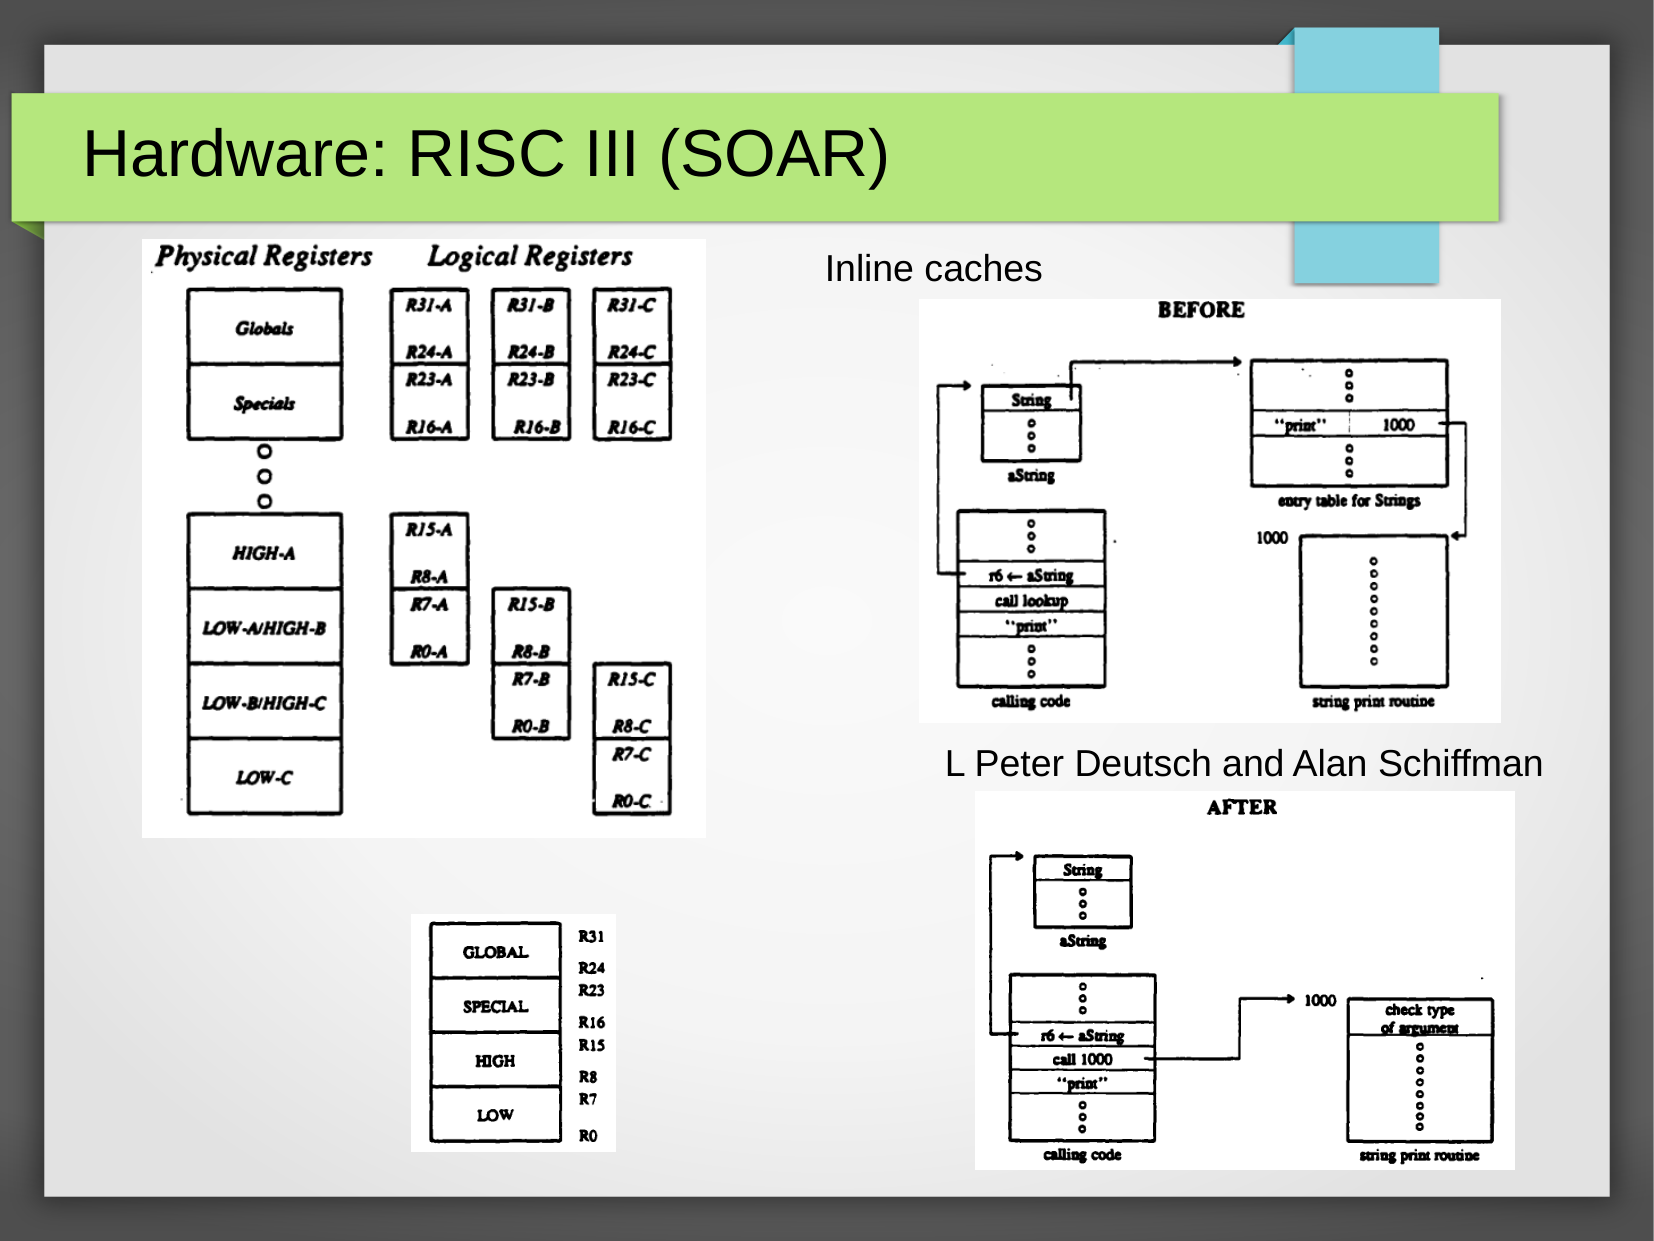

# Hardware: RISC III (SOAR)
Inline caches
L Peter Deutsch and Alan Schiffman